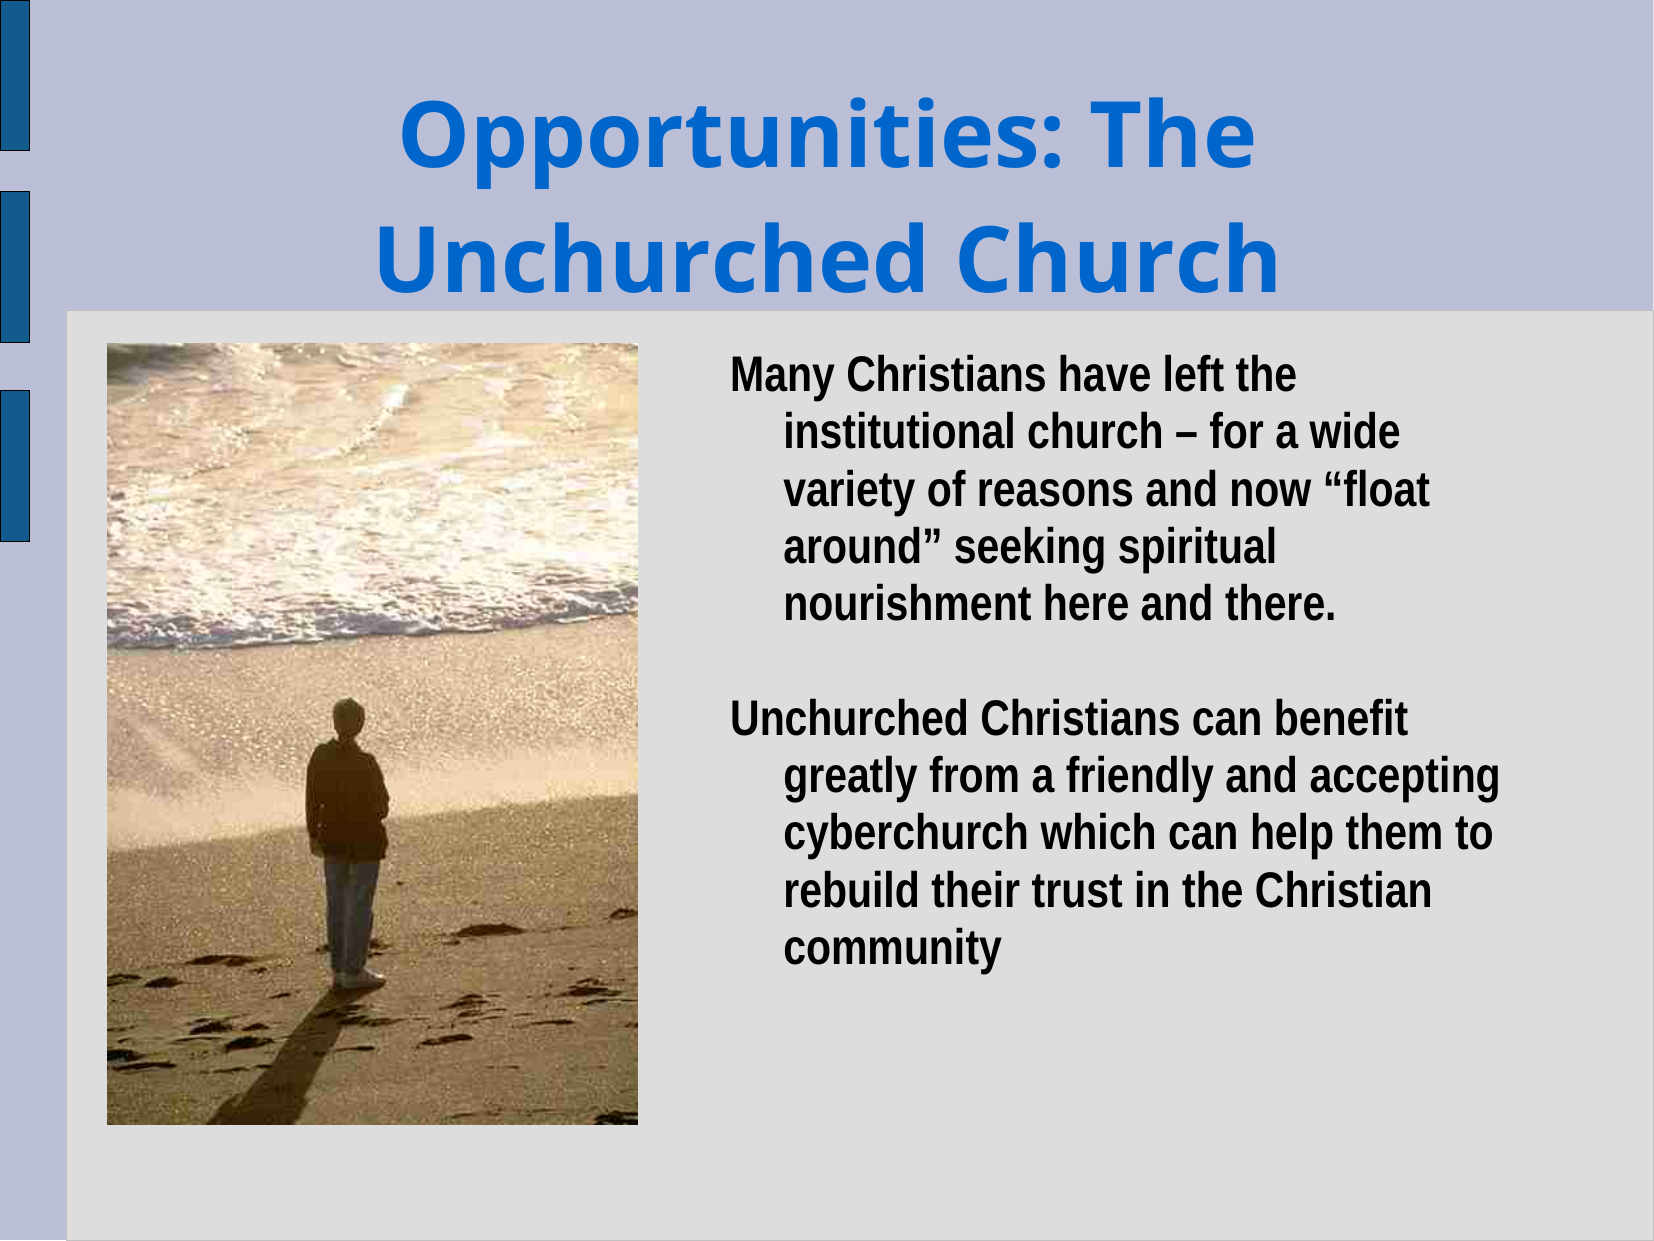

# Opportunities: The Unchurched Church
Many Christians have left the institutional church – for a wide variety of reasons and now “float around” seeking spiritual nourishment here and there.
Unchurched Christians can benefit greatly from a friendly and accepting cyberchurch which can help them to rebuild their trust in the Christian community